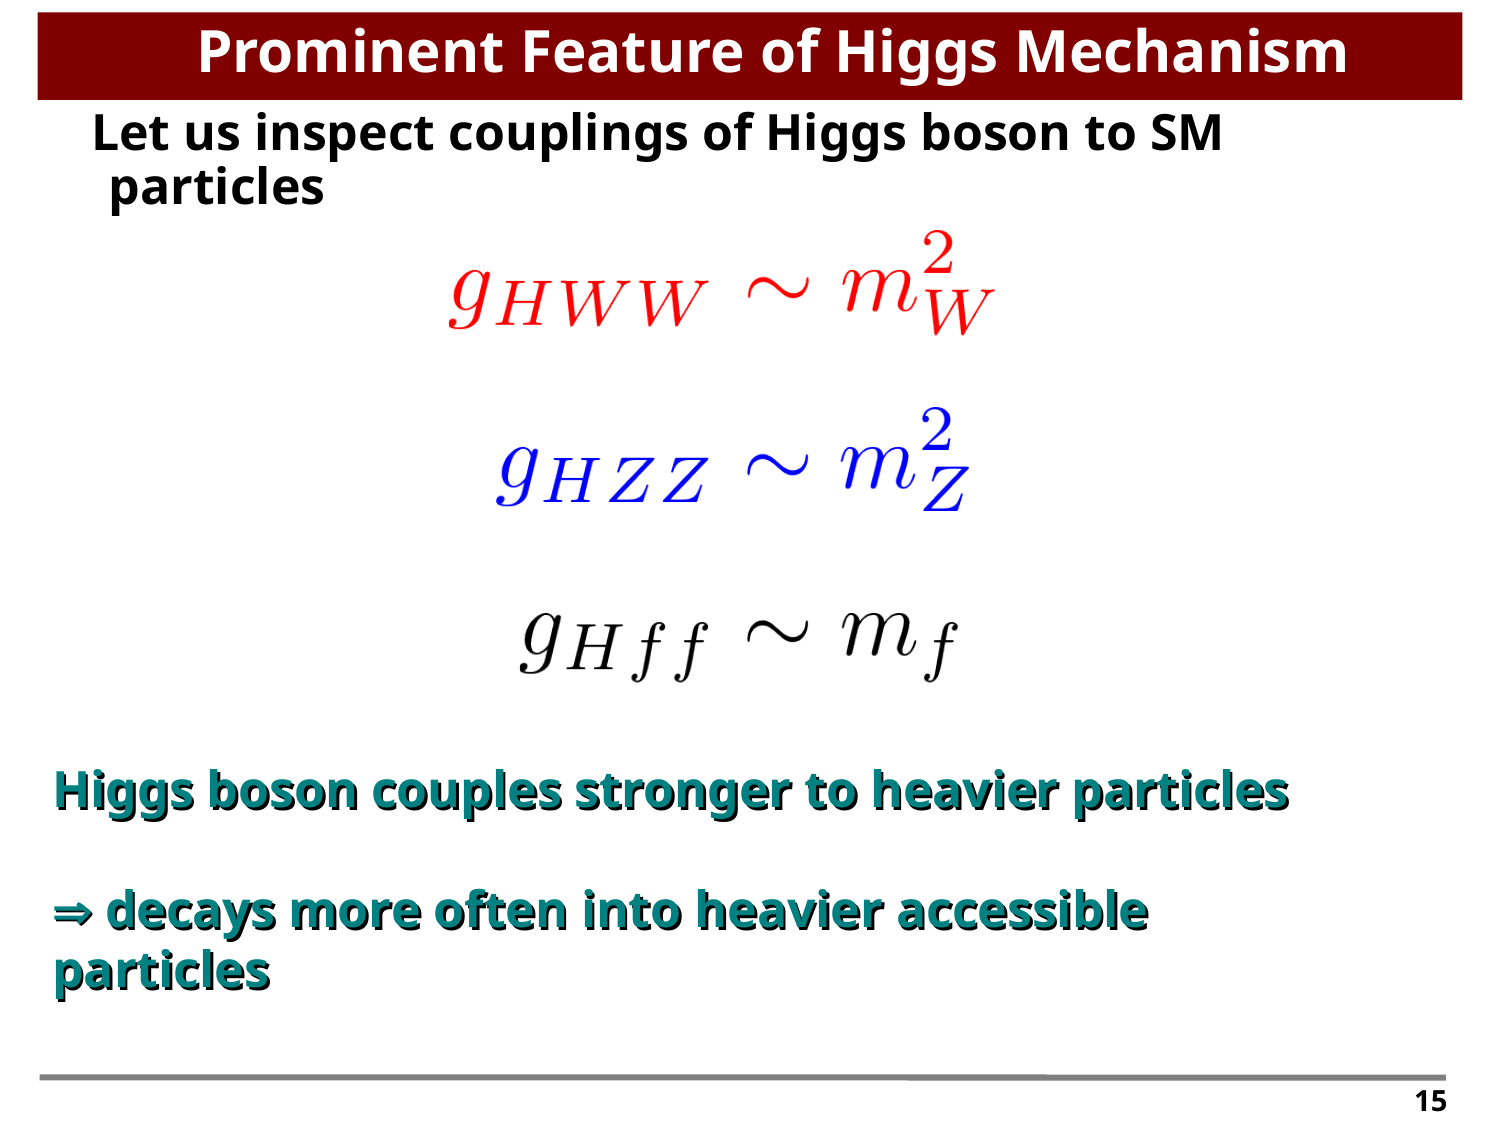

# Prominent Feature of Higgs Mechanism
 Let us inspect couplings of Higgs boson to SM particles
Higgs boson couples stronger to heavier particles
Þ decays more often into heavier accessible 			particles